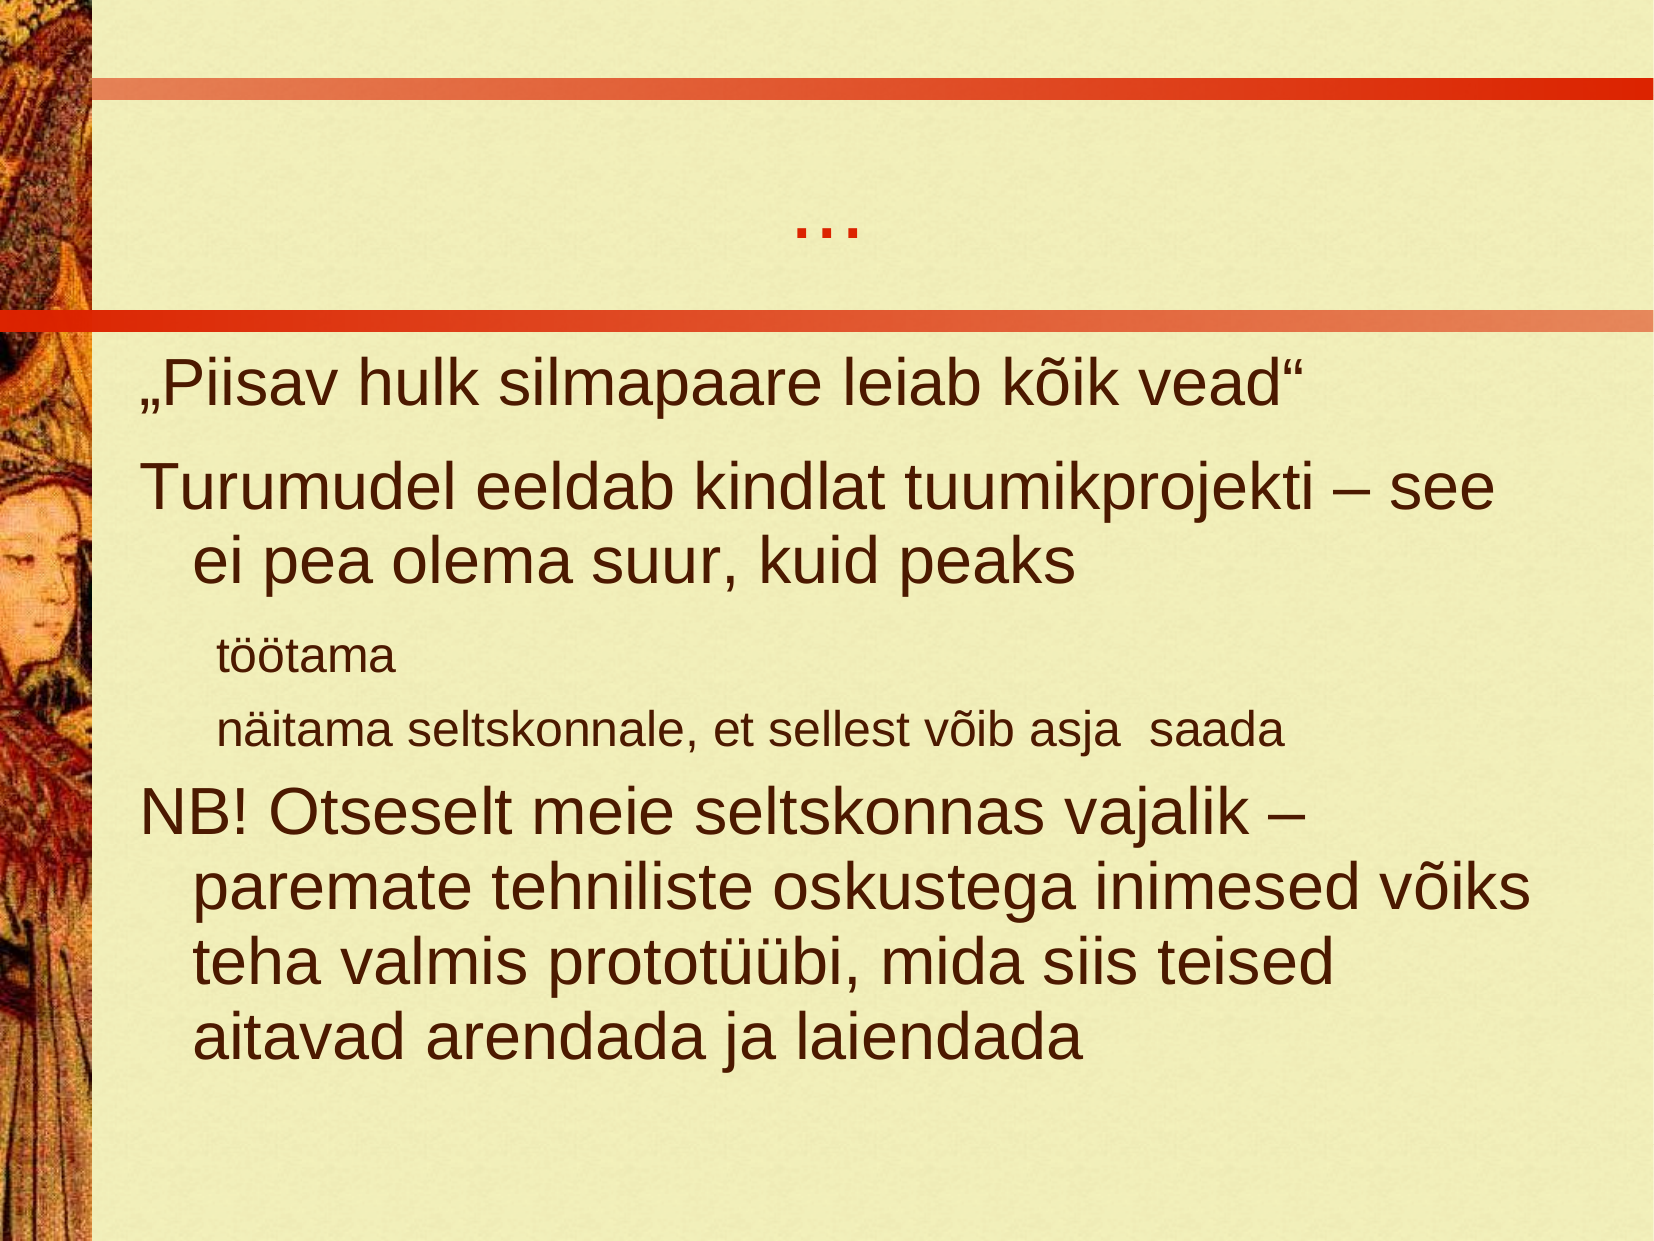

# ...
„Piisav hulk silmapaare leiab kõik vead“
Turumudel eeldab kindlat tuumikprojekti – see ei pea olema suur, kuid peaks
töötama
näitama seltskonnale, et sellest võib asja saada
NB! Otseselt meie seltskonnas vajalik – paremate tehniliste oskustega inimesed võiks teha valmis prototüübi, mida siis teised aitavad arendada ja laiendada